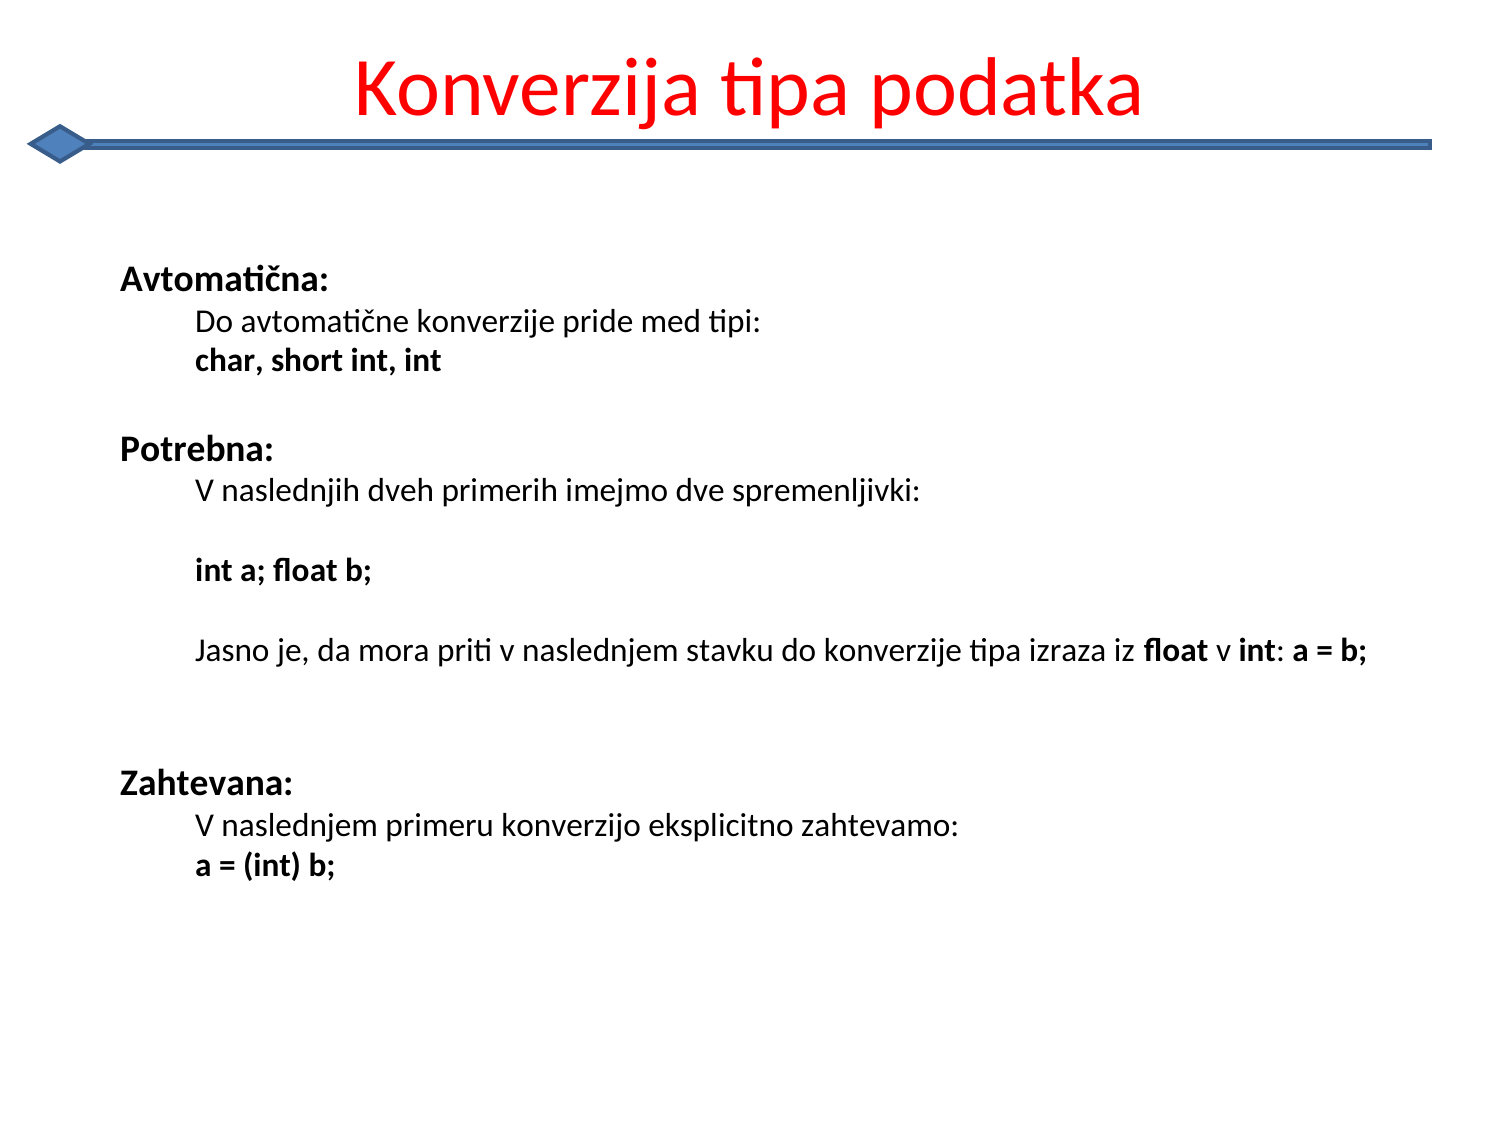

# Konverzija tipa podatka
Avtomatična:
Do avtomatične konverzije pride med tipi:
char, short int, int
Potrebna:
V naslednjih dveh primerih imejmo dve spremenljivki:
int a; float b;
Jasno je, da mora priti v naslednjem stavku do konverzije tipa izraza iz float v int: a = b;
Zahtevana:
V naslednjem primeru konverzijo eksplicitno zahtevamo:
a = (int) b;